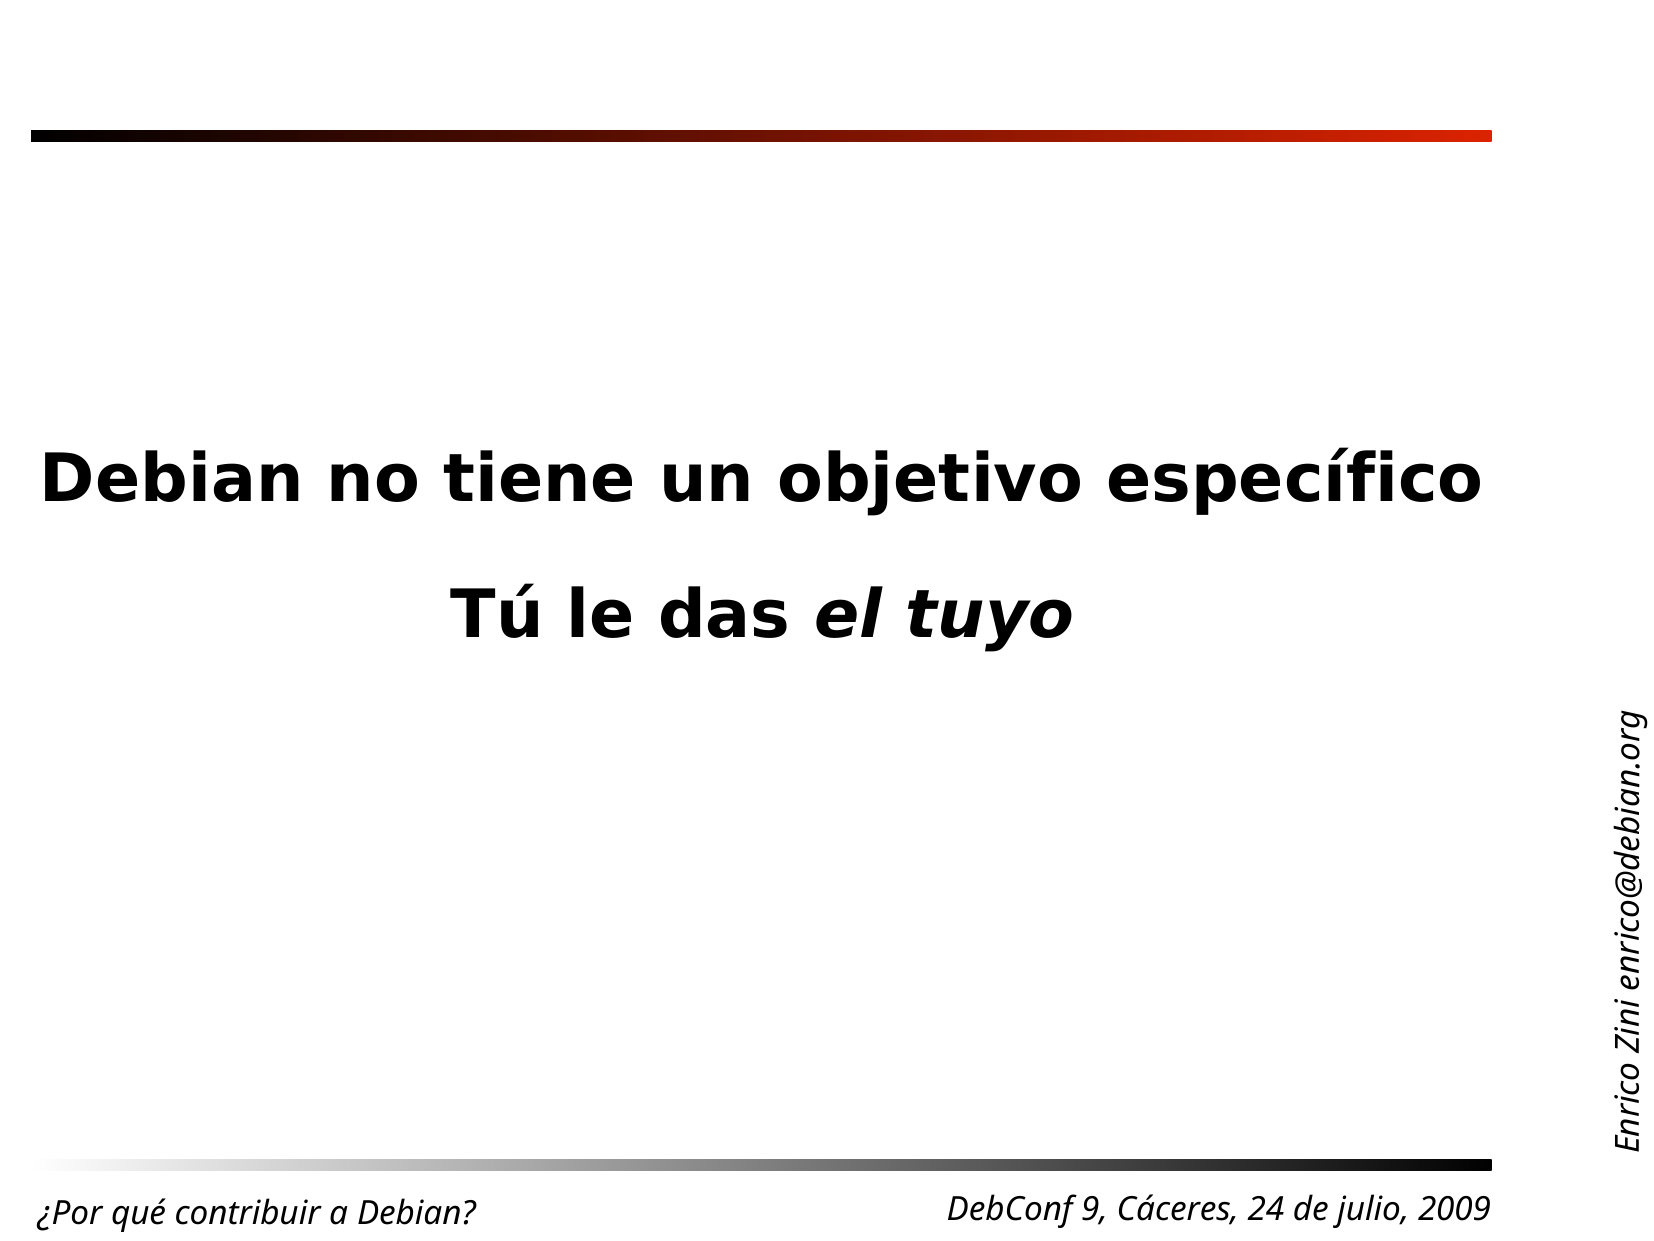

Debian no tiene un objetivo específico
Tú le das el tuyo